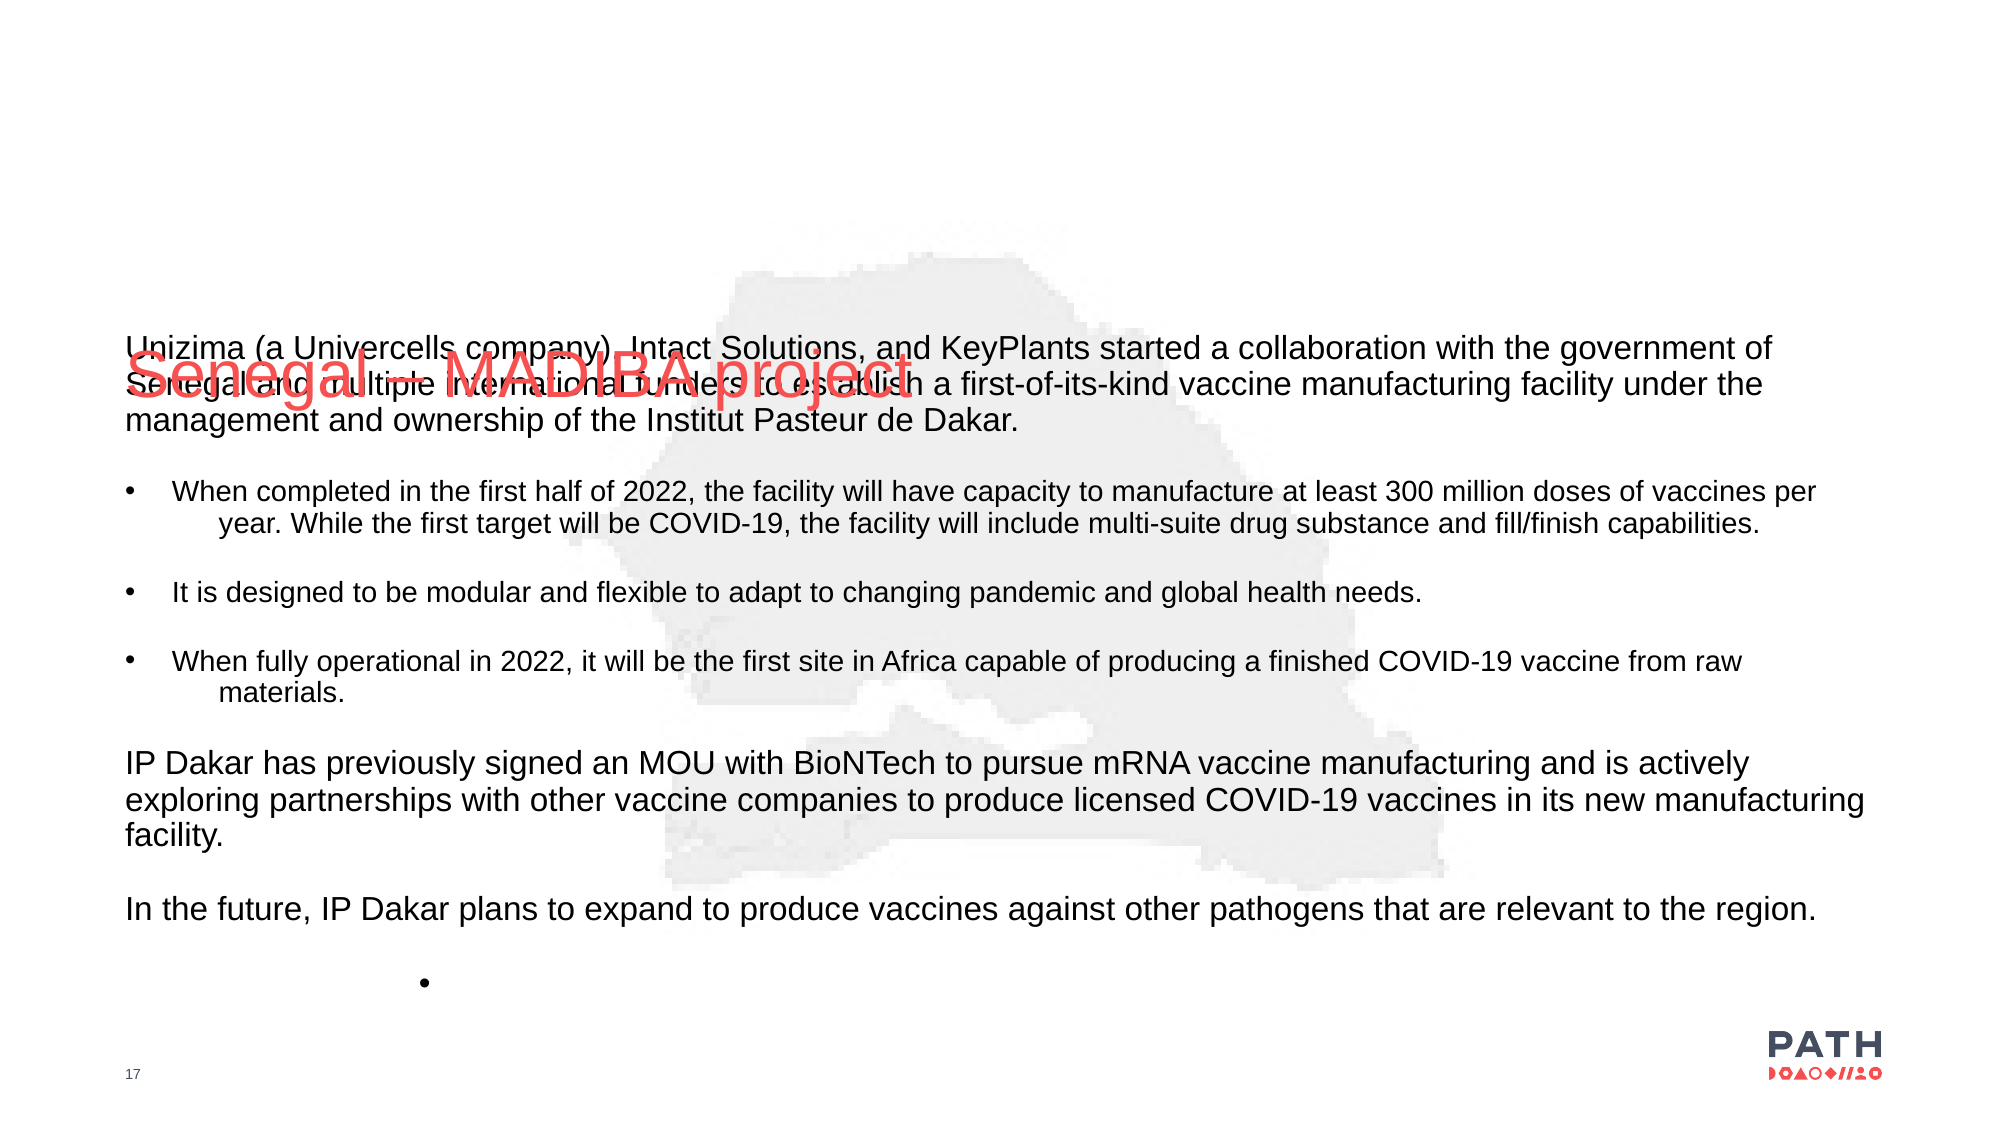

# Unizima (a Univercells company), Intact Solutions, and KeyPlants started a collaboration with the government of Senegal and multiple international funders to establish a first-of-its-kind vaccine manufacturing facility under the management and ownership of the Institut Pasteur de Dakar.
When completed in the first half of 2022, the facility will have capacity to manufacture at least 300 million doses of vaccines per year. While the first target will be COVID-19, the facility will include multi-suite drug substance and fill/finish capabilities.
It is designed to be modular and flexible to adapt to changing pandemic and global health needs.
When fully operational in 2022, it will be the first site in Africa capable of producing a finished COVID-19 vaccine from raw materials.
IP Dakar has previously signed an MOU with BioNTech to pursue mRNA vaccine manufacturing and is actively exploring partnerships with other vaccine companies to produce licensed COVID-19 vaccines in its new manufacturing facility.
In the future, IP Dakar plans to expand to produce vaccines against other pathogens that are relevant to the region.
Senegal – MADIBA project